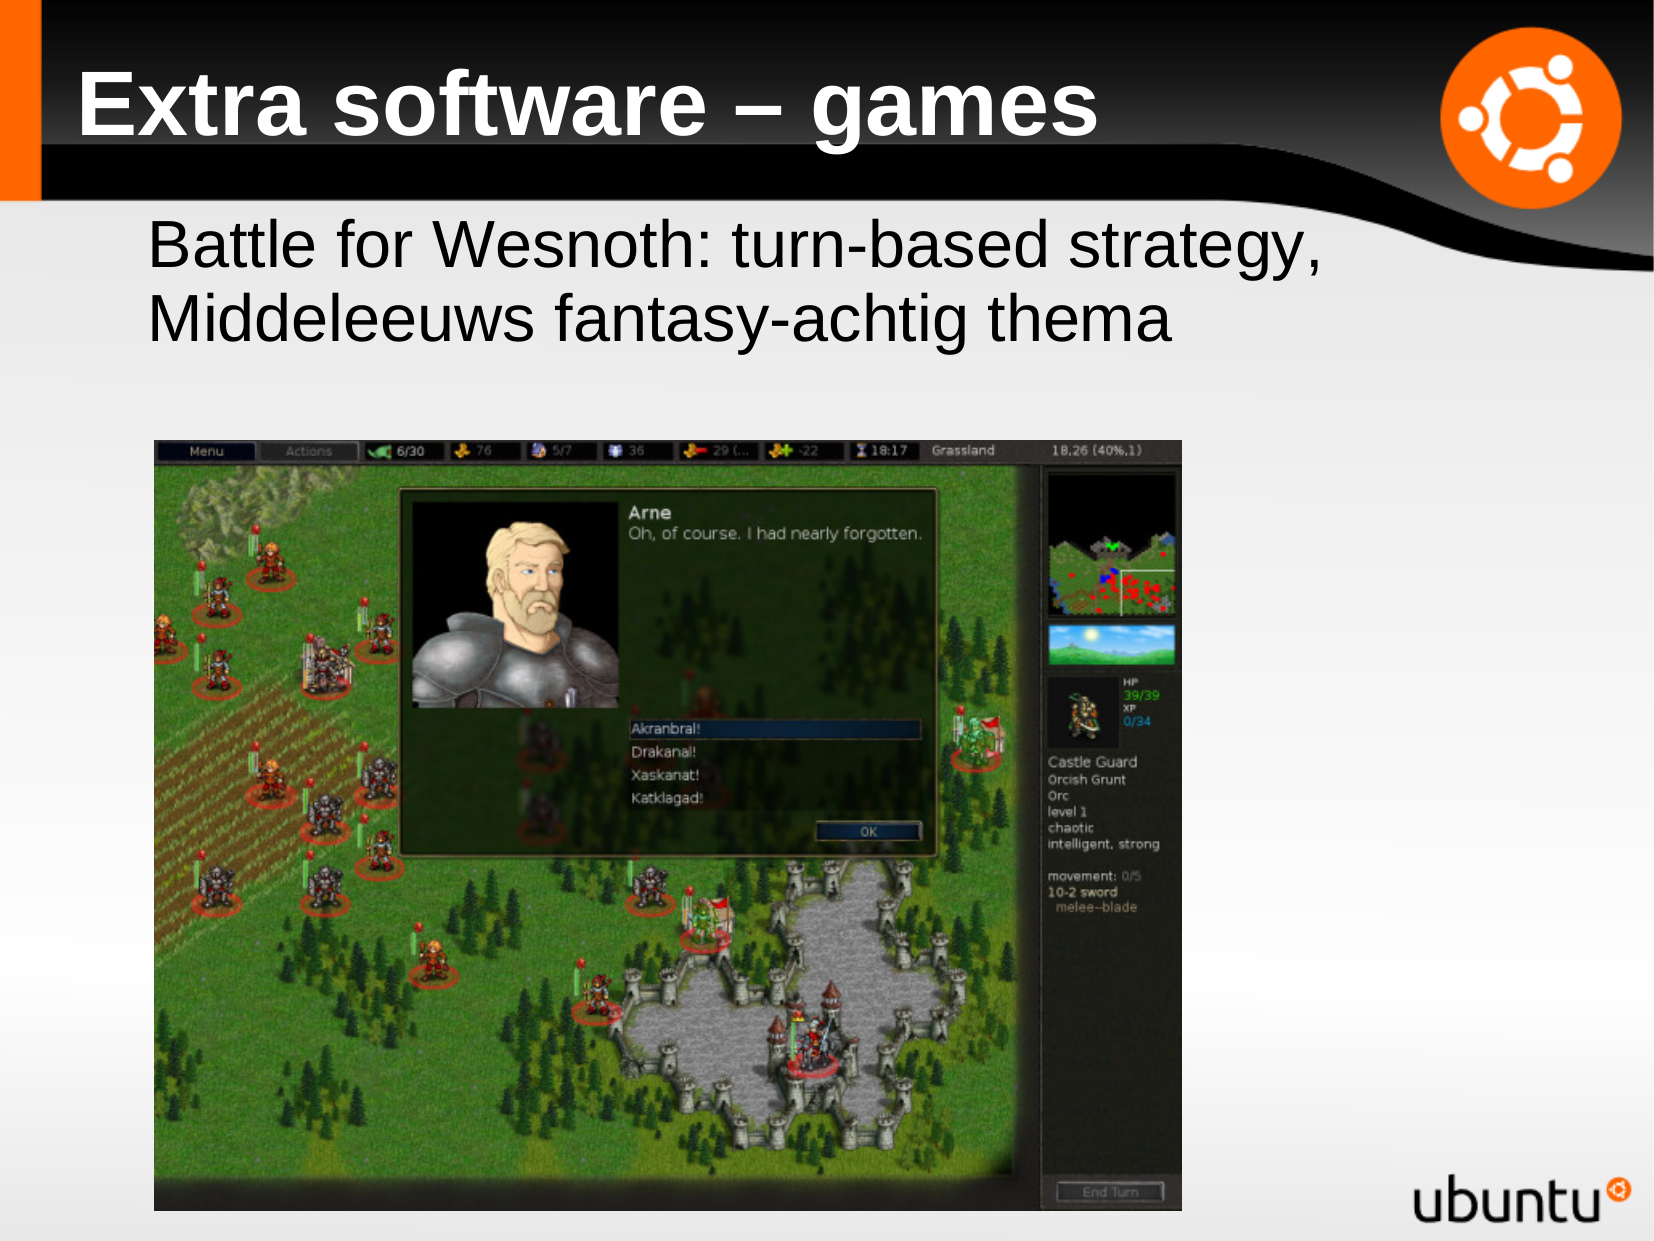

# Extra software – games
Battle for Wesnoth: turn-based strategy, Middeleeuws fantasy-achtig thema